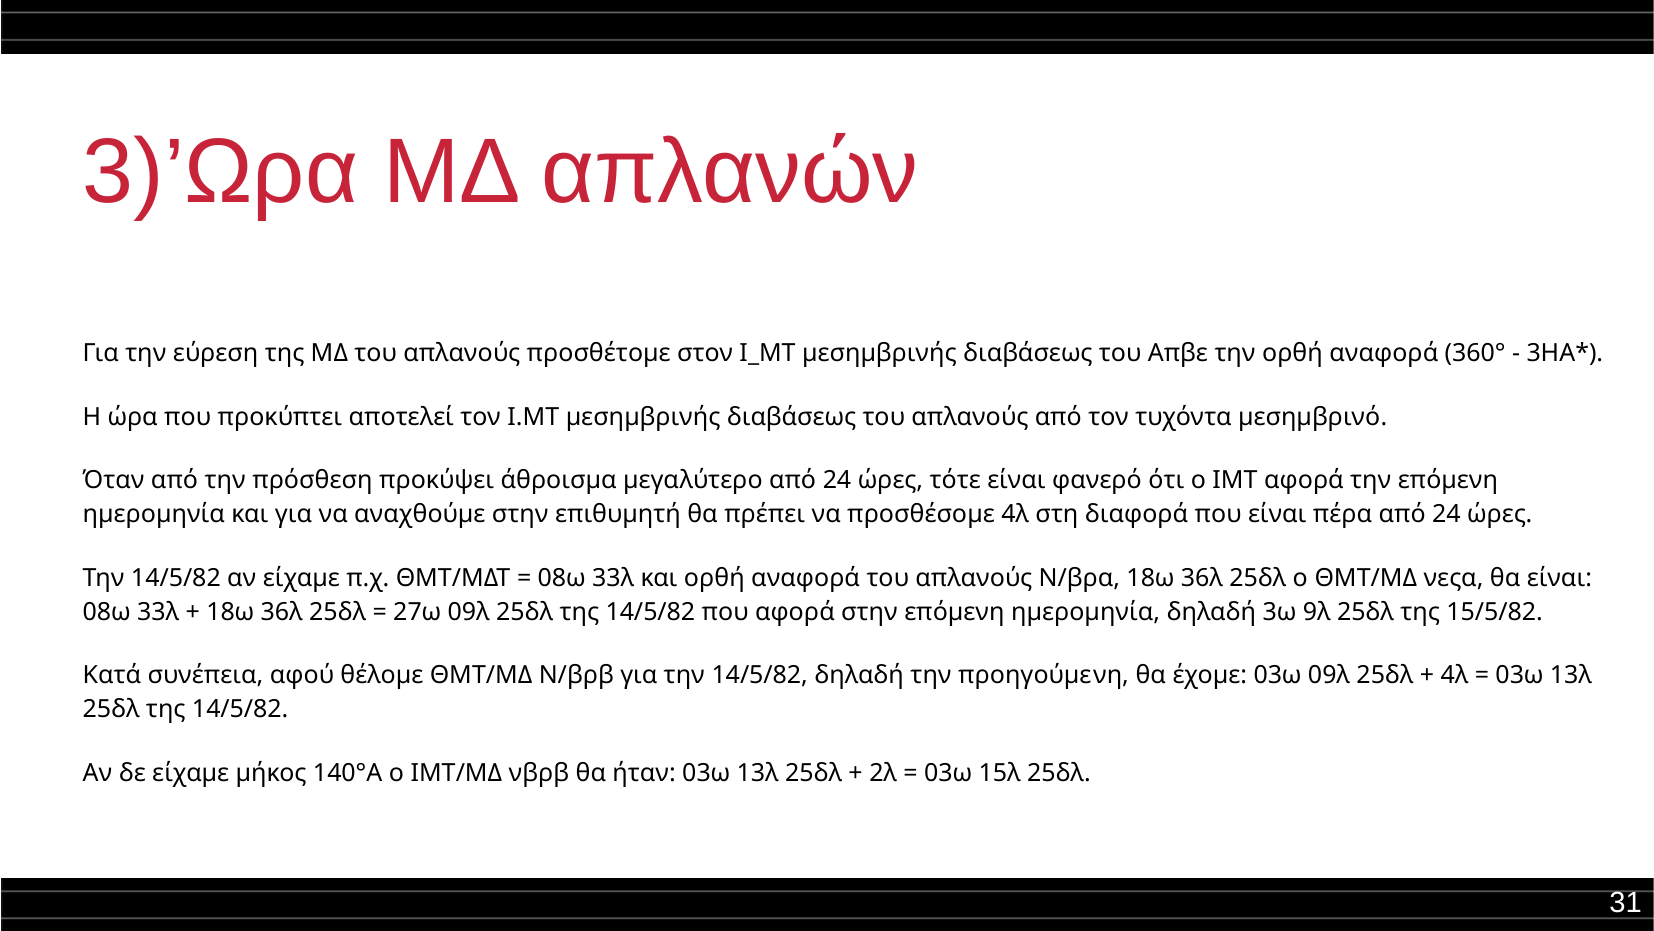

# 3)’Ωρα ΜΔ απλανών
Για την εύρεση της ΜΔ του απλανούς προσθέτομε στον Ι_ΜΤ μεσημβρινής διαβάσεως του Απβε την ορθή αναφορά (360° - 3ΗΑ*).
Η ώρα που προκύπτει αποτελεί τον Ι.ΜΤ μεσημβρινής διαβάσεως του απλανούς από τον τυχόντα μεσημβρινό.
Όταν από την πρόσθεση προκύψει άθροισμα μεγαλύτερο από 24 ώρες, τότε είναι φανερό ότι ο ΙΜΤ αφορά την επόμενη ημερομηνία και για να αναχθούμε στην επιθυμητή θα πρέπει να προσθέσομε 4λ στη διαφορά που είναι πέρα από 24 ώρες.
Την 14/5/82 αν είχαμε π.χ. ΘΜΤ/ΜΔΤ = 08ω 33λ και ορθή αναφορά του απλανούς Ν/βρα, 18ω 36λ 25δλ ο ΘΜΤ/ΜΔ νεςα, θα είναι: 08ω 33λ + 18ω 36λ 25δλ = 27ω 09λ 25δλ της 14/5/82 που αφορά στην επόμενη ημερομηνία, δηλαδή 3ω 9λ 25δλ της 15/5/82.
Κατά συνέπεια, αφού θέλομε ΘΜΤ/ΜΔ Ν/βρβ για την 14/5/82, δηλαδή την προηγούμε­νη, θα έχομε: 03ω 09λ 25δλ + 4λ = 03ω 13λ 25δλ της 14/5/82.
Αν δε είχαμε μήκος 140°Α ο ΙΜΤ/ΜΔ νβρβ θα ήταν: 03ω 13λ 25δλ + 2λ = 03ω 15λ 25δλ.